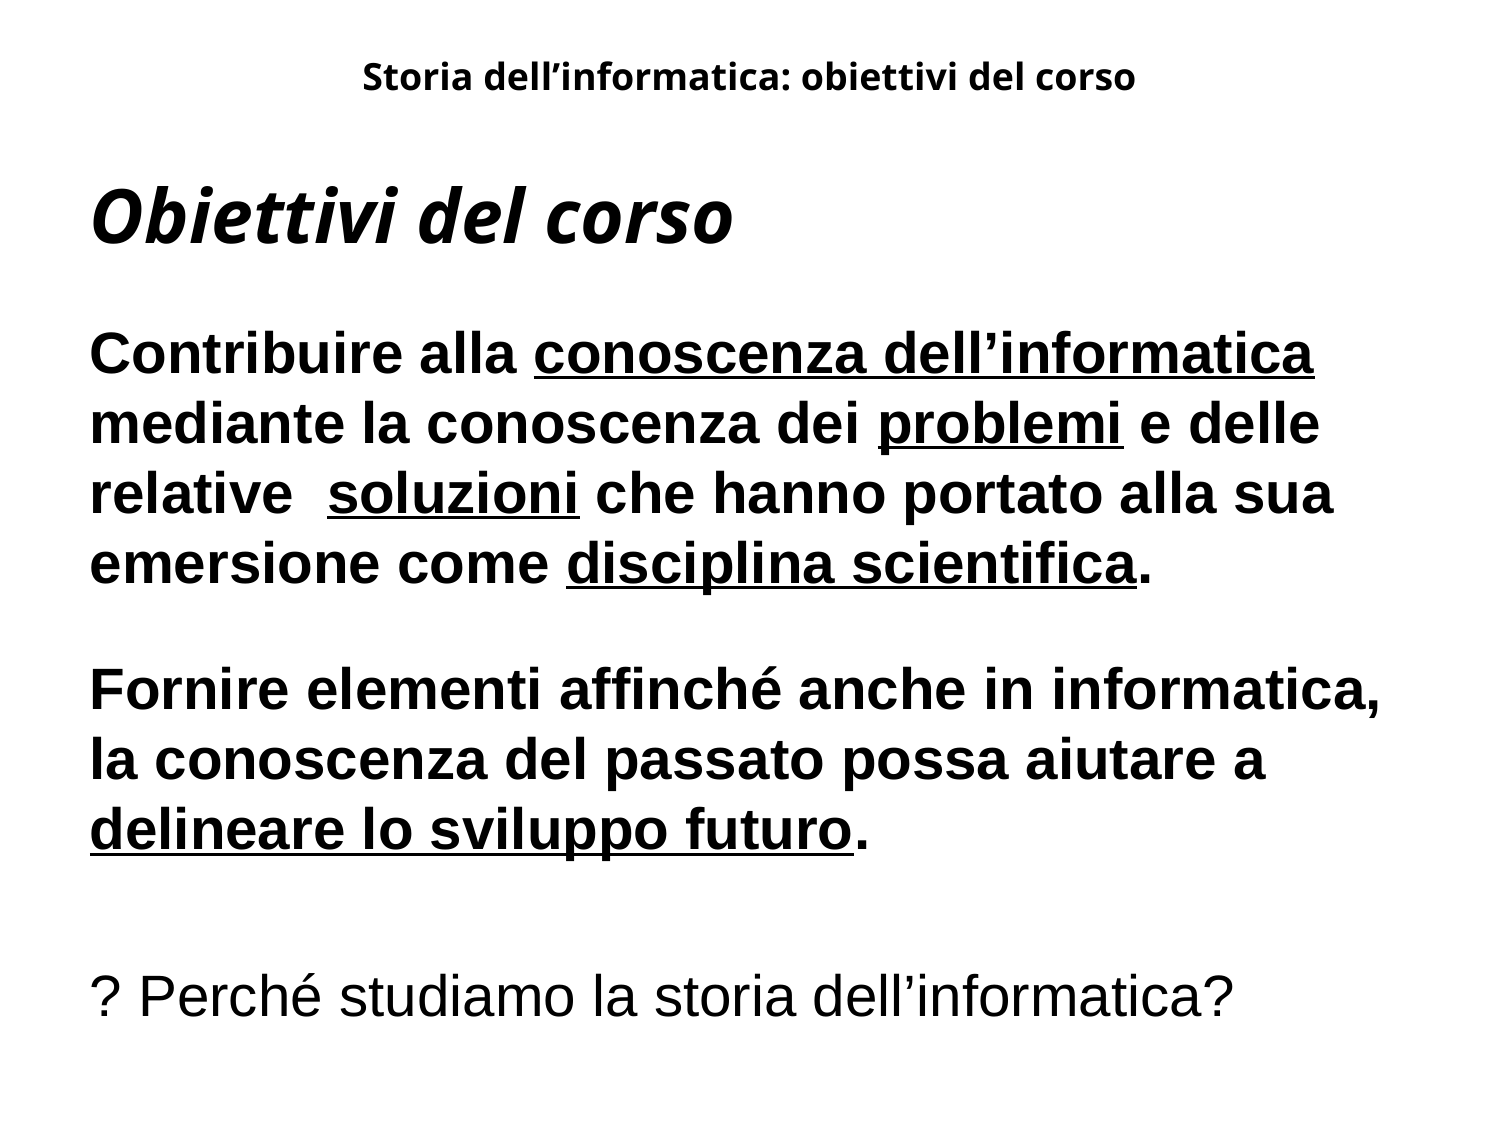

# Storia dell’informatica: obiettivi del corso
Obiettivi del corso
Contribuire alla conoscenza dell’informatica mediante la conoscenza dei problemi e delle relative soluzioni che hanno portato alla sua emersione come disciplina scientifica.
Fornire elementi affinché anche in informatica, la conoscenza del passato possa aiutare a delineare lo sviluppo futuro.
? Perché studiamo la storia dell’informatica?